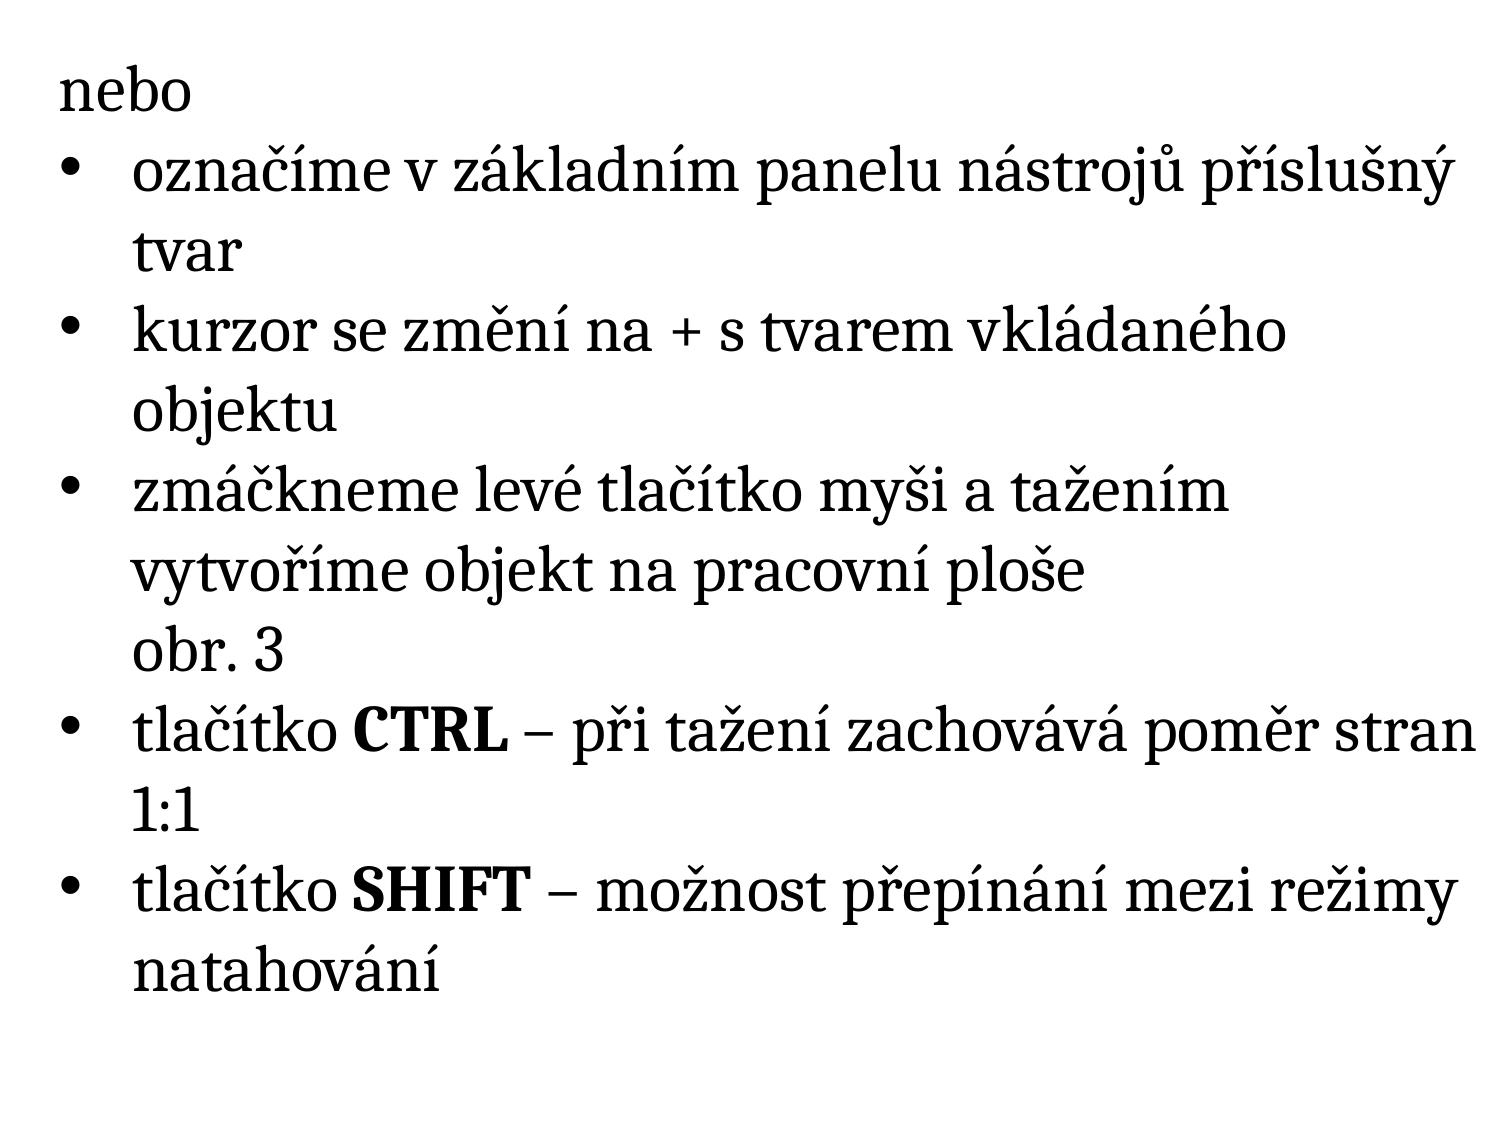

nebo
označíme v základním panelu nástrojů příslušný tvar
kurzor se změní na + s tvarem vkládaného objektu
zmáčkneme levé tlačítko myši a tažením vytvoříme objekt na pracovní ploše
	obr. 3
tlačítko CTRL – při tažení zachovává poměr stran 1:1
tlačítko SHIFT – možnost přepínání mezi režimy natahování